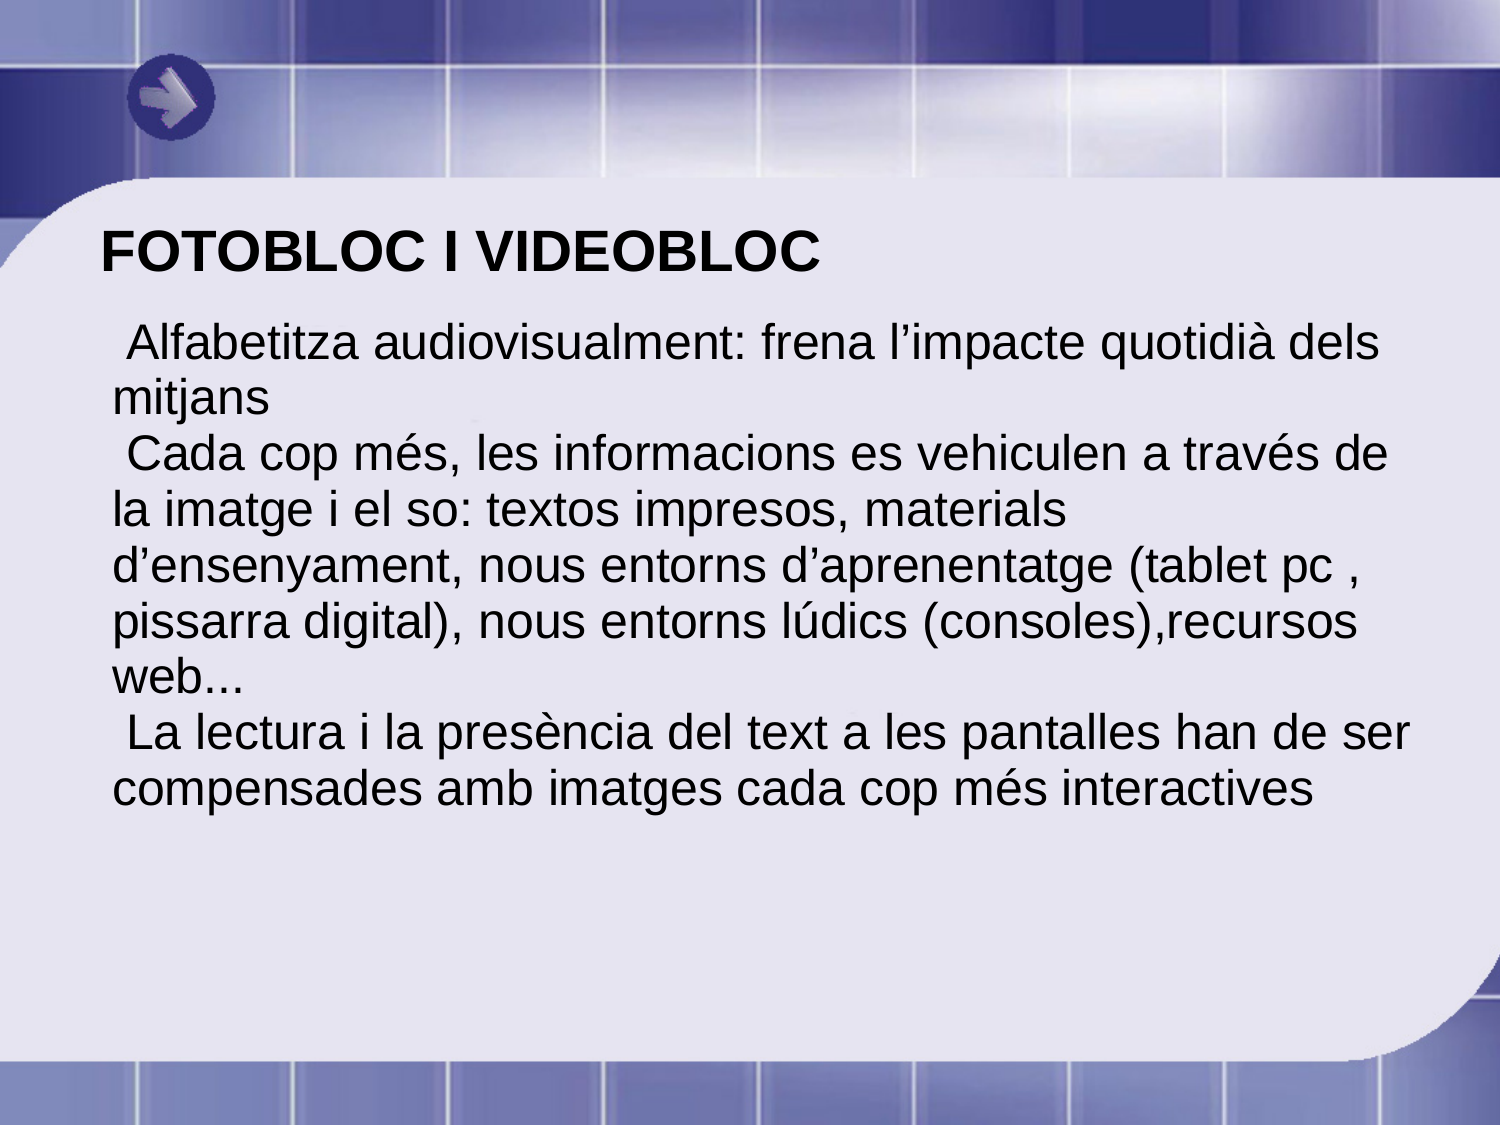

FOTOBLOC I VIDEOBLOC
 Alfabetitza audiovisualment: frena l’impacte quotidià dels mitjans
 Cada cop més, les informacions es vehiculen a través de la imatge i el so: textos impresos, materials d’ensenyament, nous entorns d’aprenentatge (tablet pc , pissarra digital), nous entorns lúdics (consoles),recursos web...
 La lectura i la presència del text a les pantalles han de ser compensades amb imatges cada cop més interactives